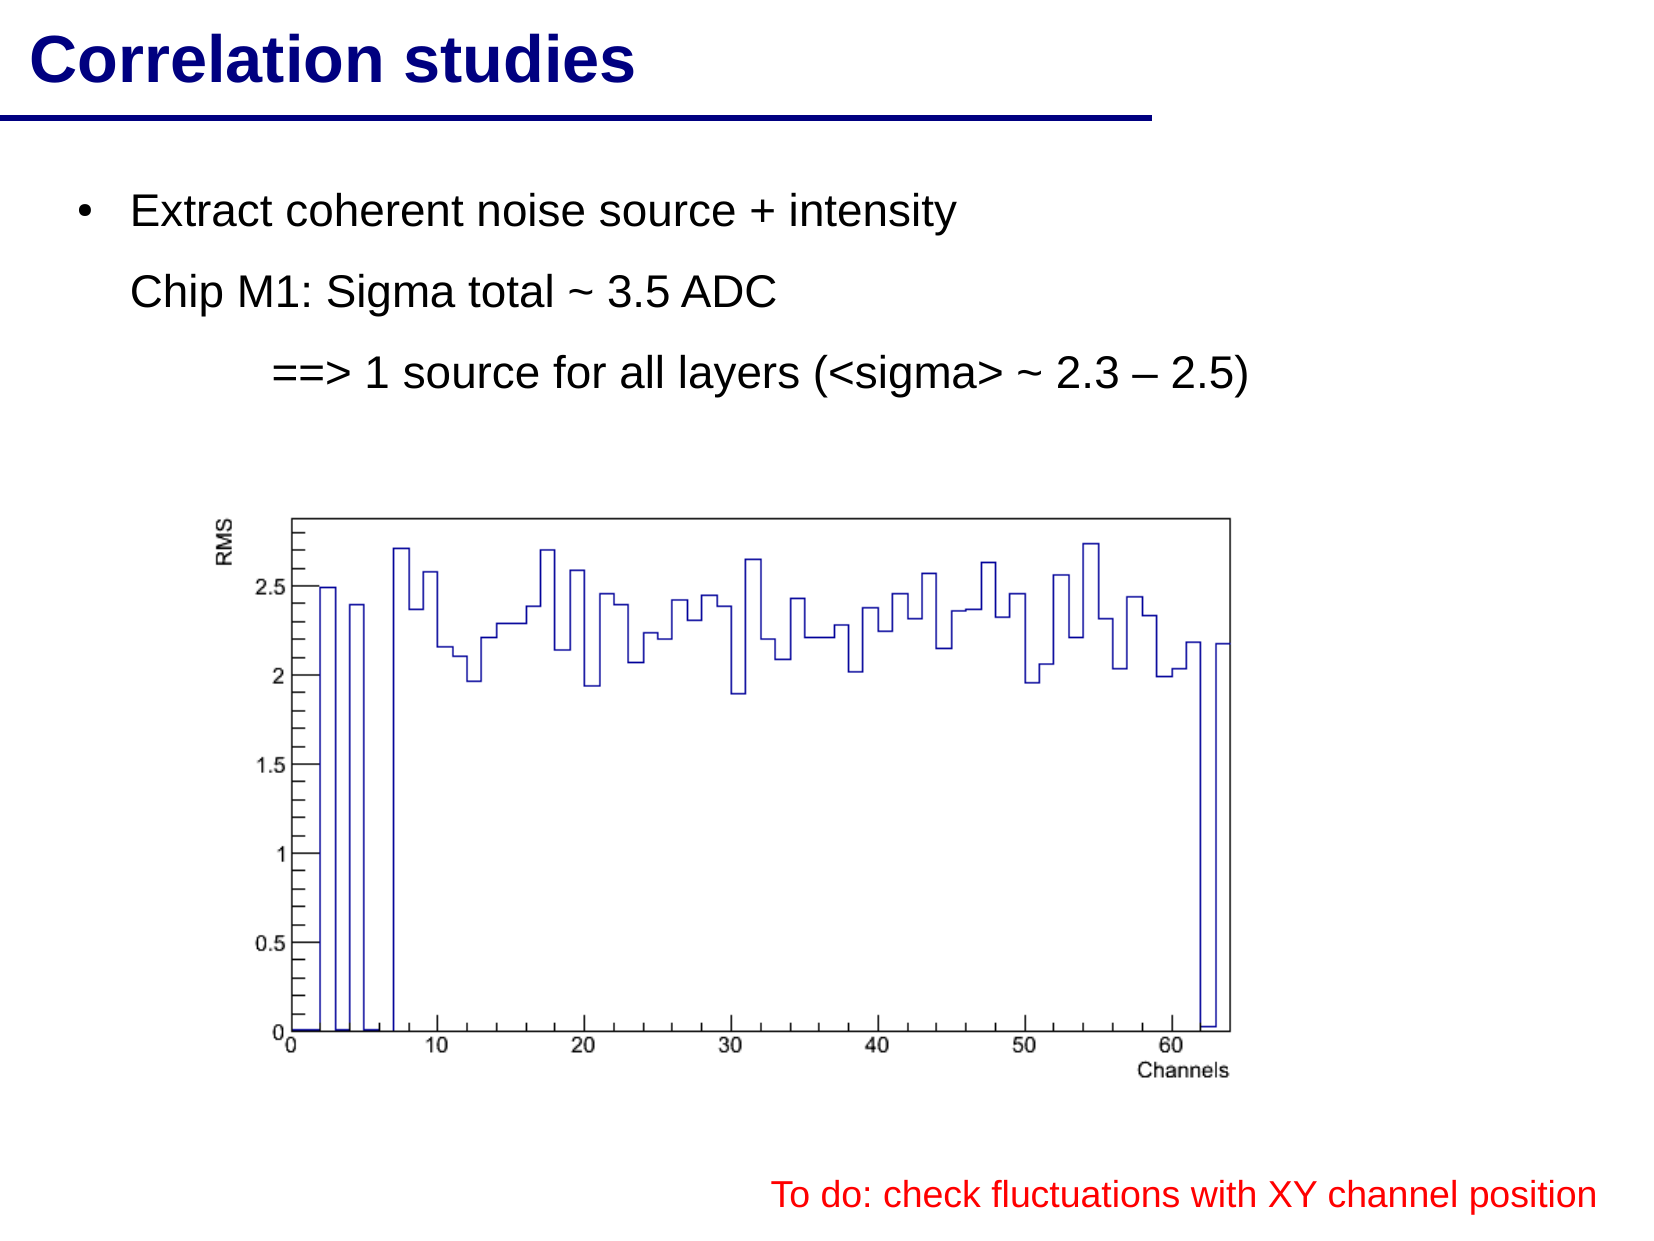

# Correlation studies
Extract coherent noise source + intensity
Chip M1: Sigma total ~ 3.5 ADC
==> 1 source for all layers (<sigma> ~ 2.3 – 2.5)
To do: check fluctuations with XY channel position